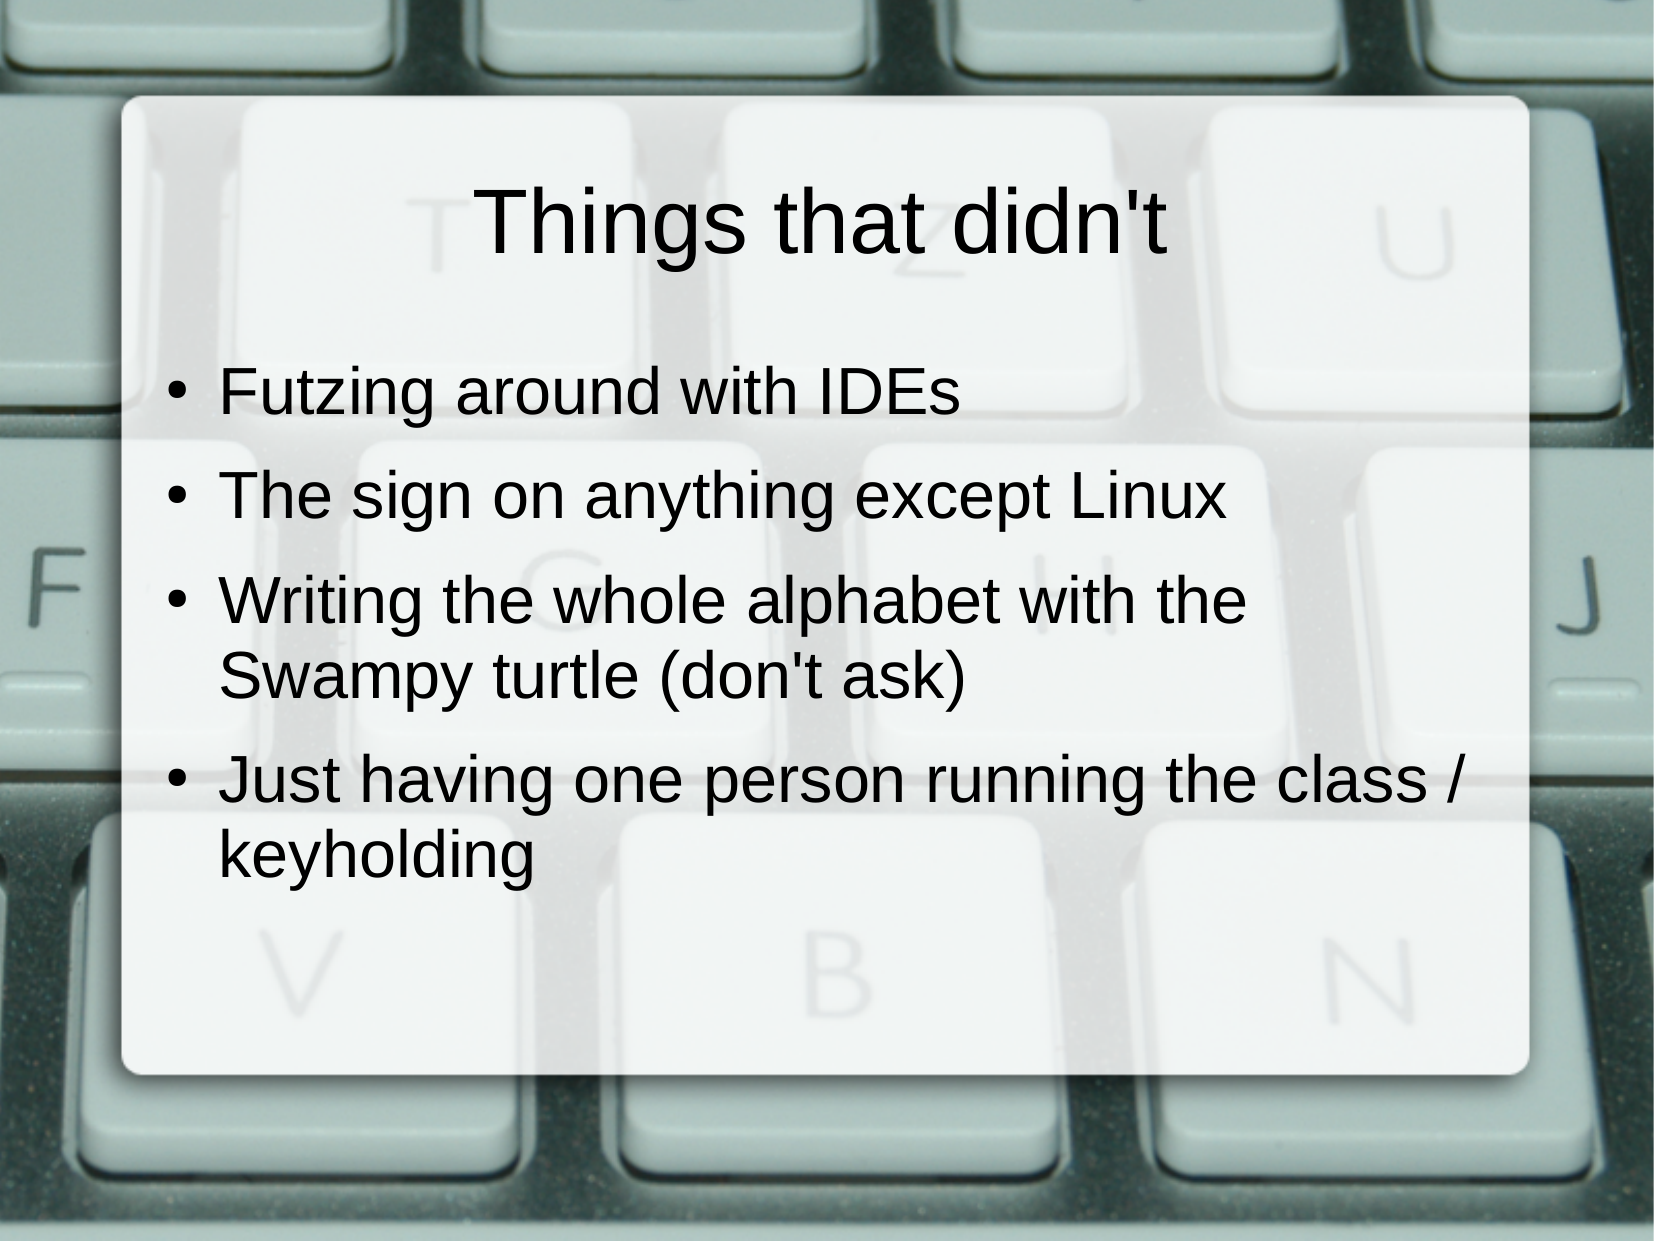

# Things that didn't
Futzing around with IDEs
The sign on anything except Linux
Writing the whole alphabet with the Swampy turtle (don't ask)
Just having one person running the class / keyholding